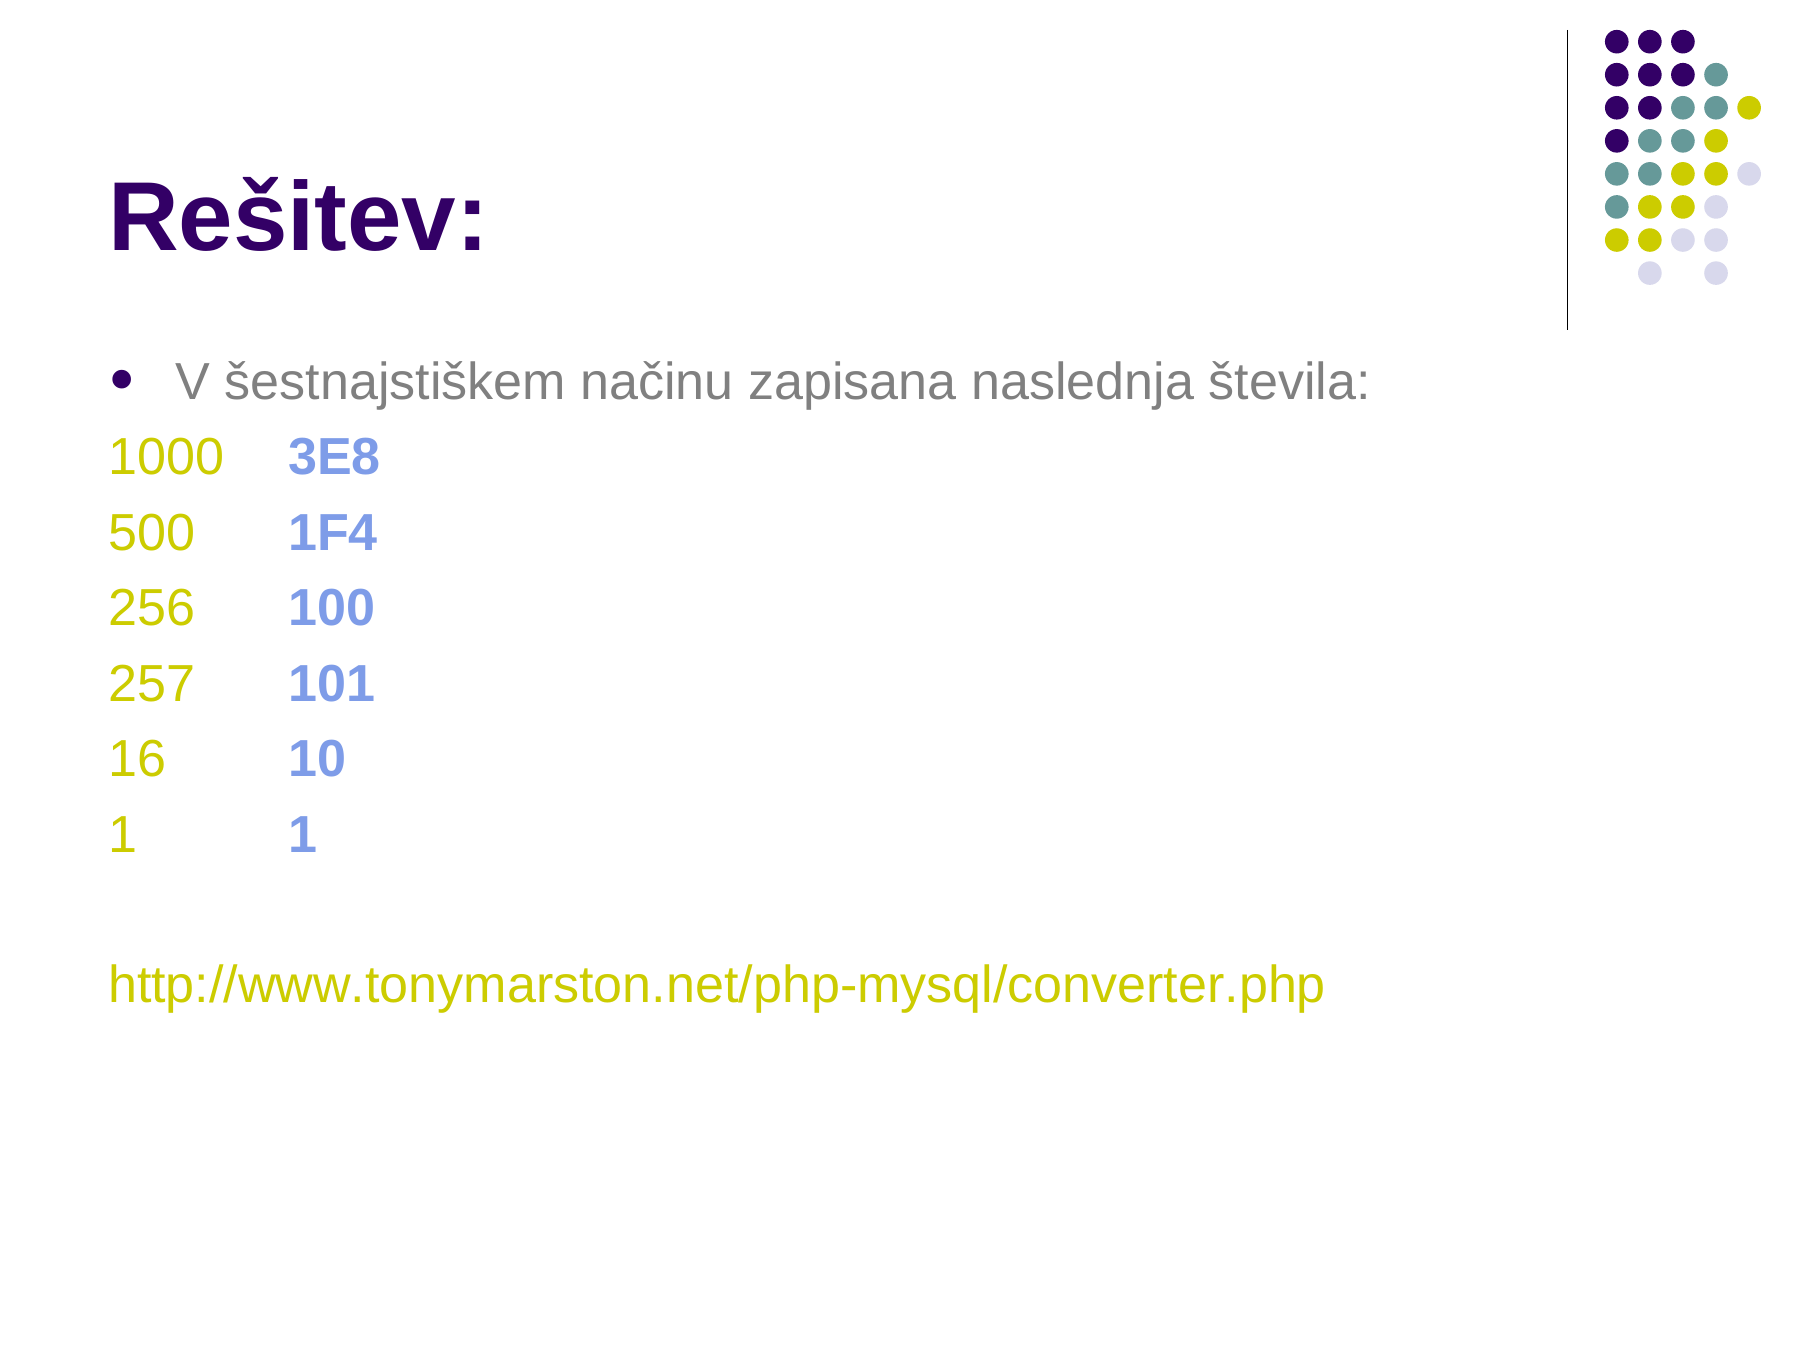

# Rešitev:
V šestnajstiškem načinu zapisana naslednja števila:
1000	3E8
500	1F4
256	100
257	101
16		10
1		1
http://www.tonymarston.net/php-mysql/converter.php